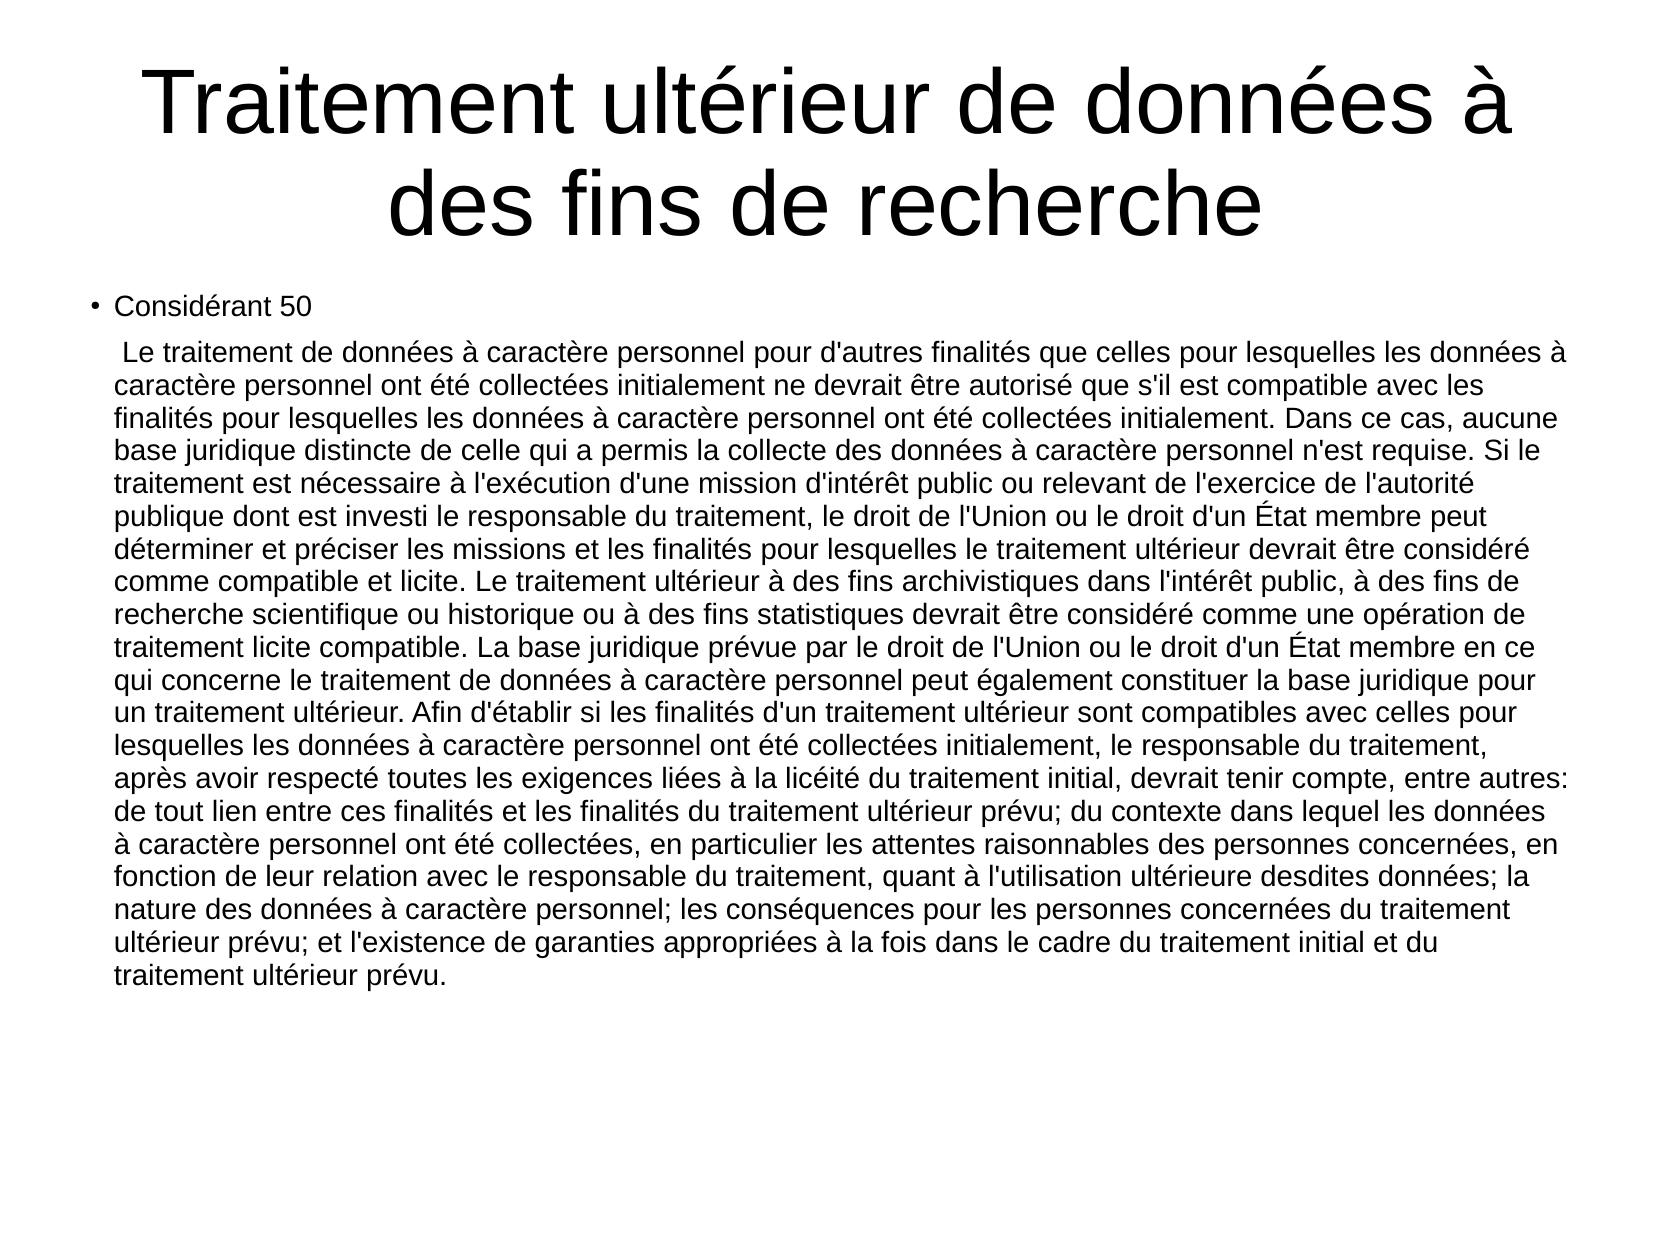

# Traitement ultérieur de données à des fins de recherche
Considérant 50
 Le traitement de données à caractère personnel pour d'autres finalités que celles pour lesquelles les données à caractère personnel ont été collectées initialement ne devrait être autorisé que s'il est compatible avec les finalités pour lesquelles les données à caractère personnel ont été collectées initialement. Dans ce cas, aucune base juridique distincte de celle qui a permis la collecte des données à caractère personnel n'est requise. Si le traitement est nécessaire à l'exécution d'une mission d'intérêt public ou relevant de l'exercice de l'autorité publique dont est investi le responsable du traitement, le droit de l'Union ou le droit d'un État membre peut déterminer et préciser les missions et les finalités pour lesquelles le traitement ultérieur devrait être considéré comme compatible et licite. Le traitement ultérieur à des fins archivistiques dans l'intérêt public, à des fins de recherche scientifique ou historique ou à des fins statistiques devrait être considéré comme une opération de traitement licite compatible. La base juridique prévue par le droit de l'Union ou le droit d'un État membre en ce qui concerne le traitement de données à caractère personnel peut également constituer la base juridique pour un traitement ultérieur. Afin d'établir si les finalités d'un traitement ultérieur sont compatibles avec celles pour lesquelles les données à caractère personnel ont été collectées initialement, le responsable du traitement, après avoir respecté toutes les exigences liées à la licéité du traitement initial, devrait tenir compte, entre autres: de tout lien entre ces finalités et les finalités du traitement ultérieur prévu; du contexte dans lequel les données à caractère personnel ont été collectées, en particulier les attentes raisonnables des personnes concernées, en fonction de leur relation avec le responsable du traitement, quant à l'utilisation ultérieure desdites données; la nature des données à caractère personnel; les conséquences pour les personnes concernées du traitement ultérieur prévu; et l'existence de garanties appropriées à la fois dans le cadre du traitement initial et du traitement ultérieur prévu.